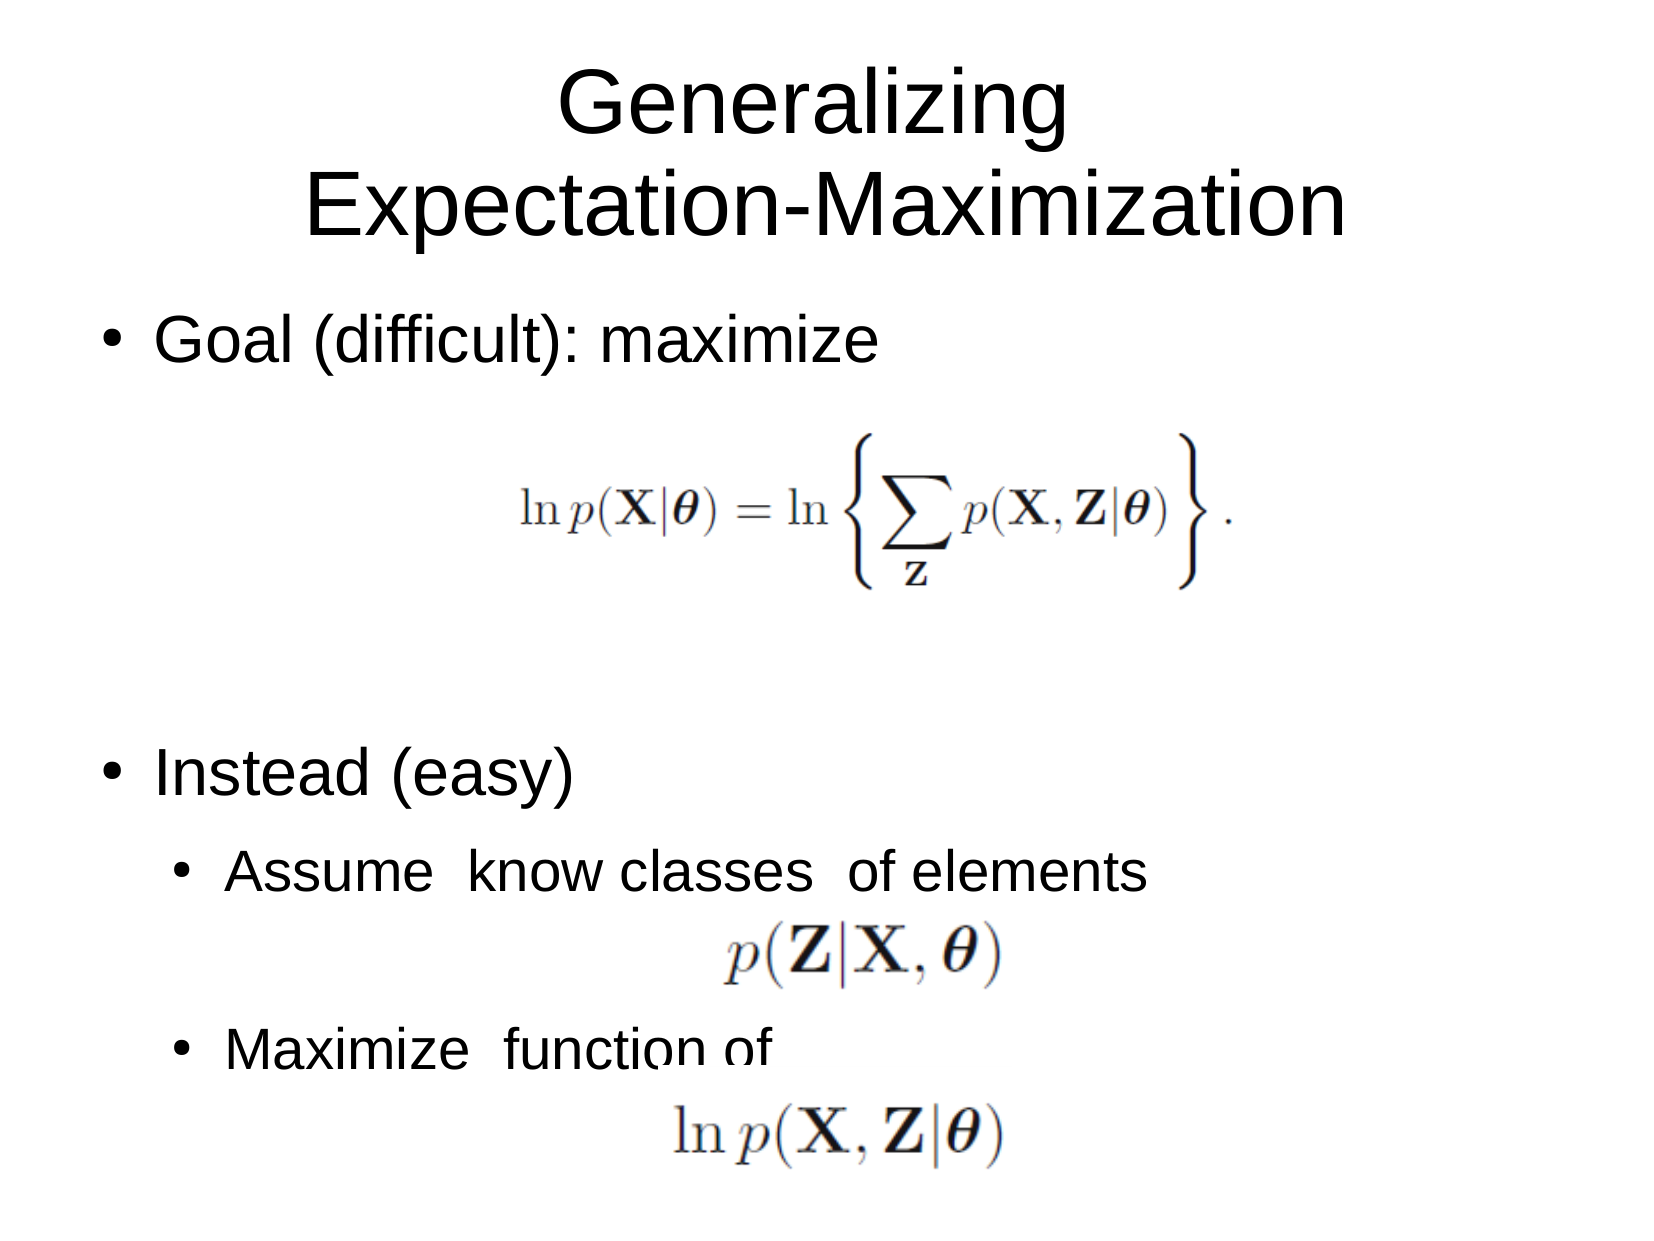

# Generalizing Expectation-Maximization
Goal (difficult): maximize
Instead (easy)
Assume know classes of elements
Maximize function of